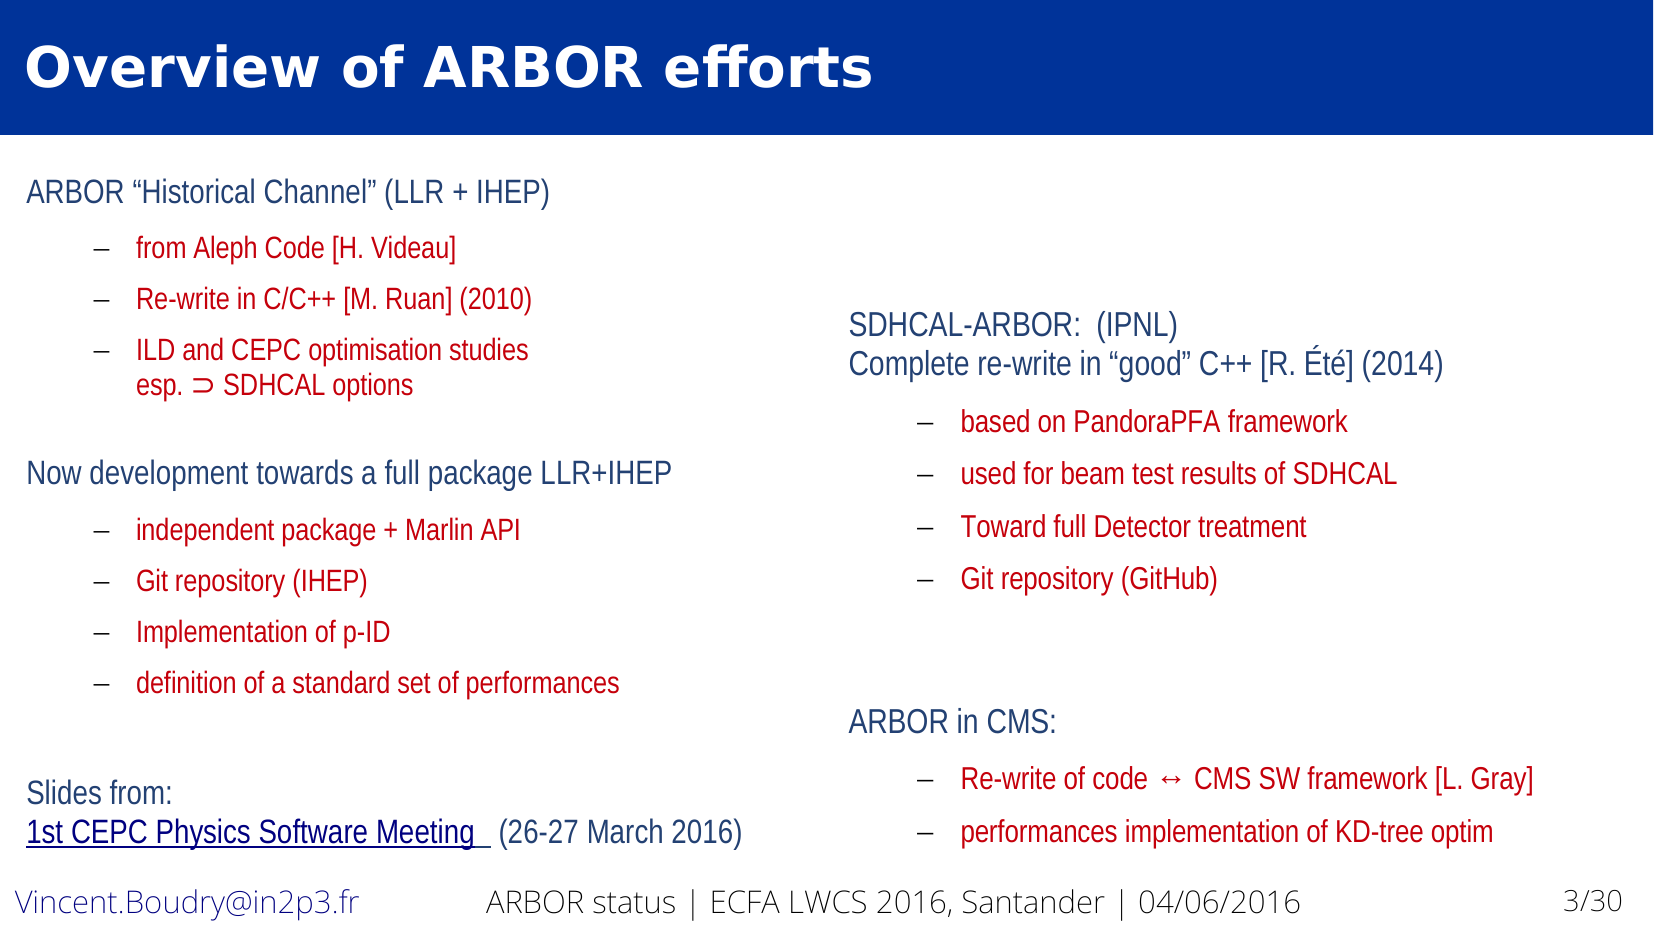

# Overview of ARBOR efforts
SDHCAL-ARBOR: (IPNL)
Complete re-write in “good” C++ [R. Été] (2014)
based on PandoraPFA framework
used for beam test results of SDHCAL
Toward full Detector treatment
Git repository (GitHub)
ARBOR in CMS:
Re-write of code ↔ CMS SW framework [L. Gray]
performances implementation of KD-tree optim
ARBOR “Historical Channel” (LLR + IHEP)
from Aleph Code [H. Videau]
Re-write in C/C++ [M. Ruan] (2010)
ILD and CEPC optimisation studies
esp. ⊃ SDHCAL options
Now development towards a full package LLR+IHEP
independent package + Marlin API
Git repository (IHEP)
Implementation of p-ID
definition of a standard set of performances
Slides from:
1st CEPC Physics Software Meeting (26-27 March 2016)
ARBOR status | ECFA LWCS 2016, Santander | 04/06/2016
3